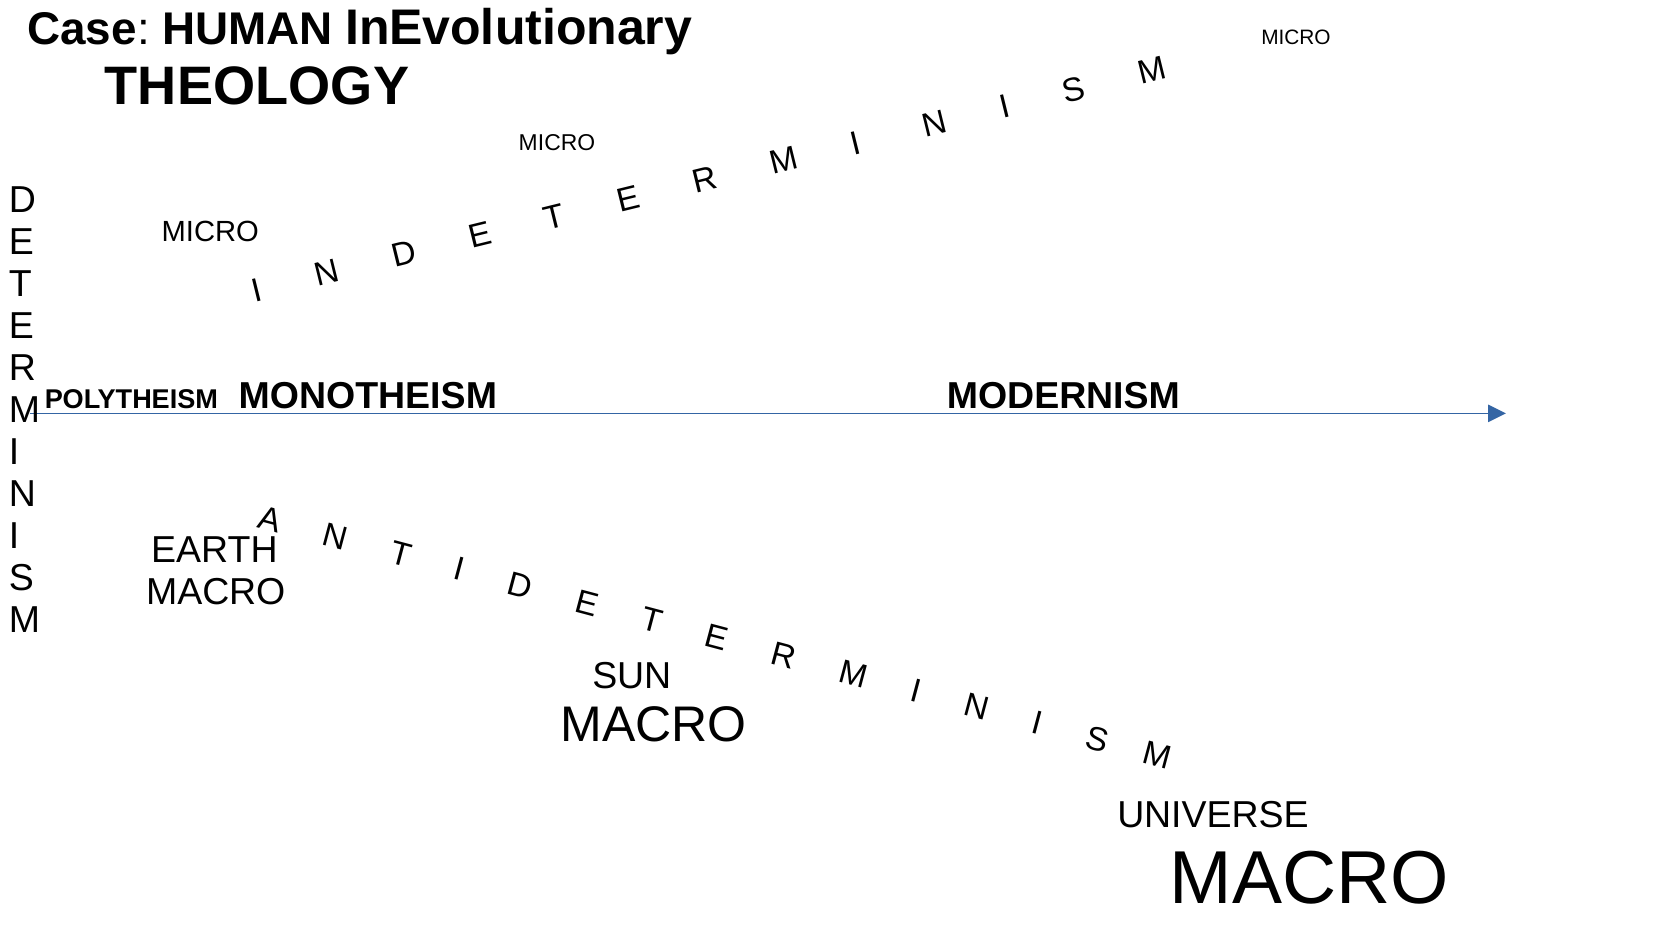

Case: HUMAN InEvolutionary MICRO
 THEOLOGY MICRO
 MICRO
 POLYTHEISM MONOTHEISM MODERNISM
 EARTH
 MACRO
 SUN
 MACRO
 UNIVERSE
 MACRO
I N D E T E R M I N I S M
D
E
T
E
R
M
I
N
I
S
M
A N T I D E T E R M I N I S M